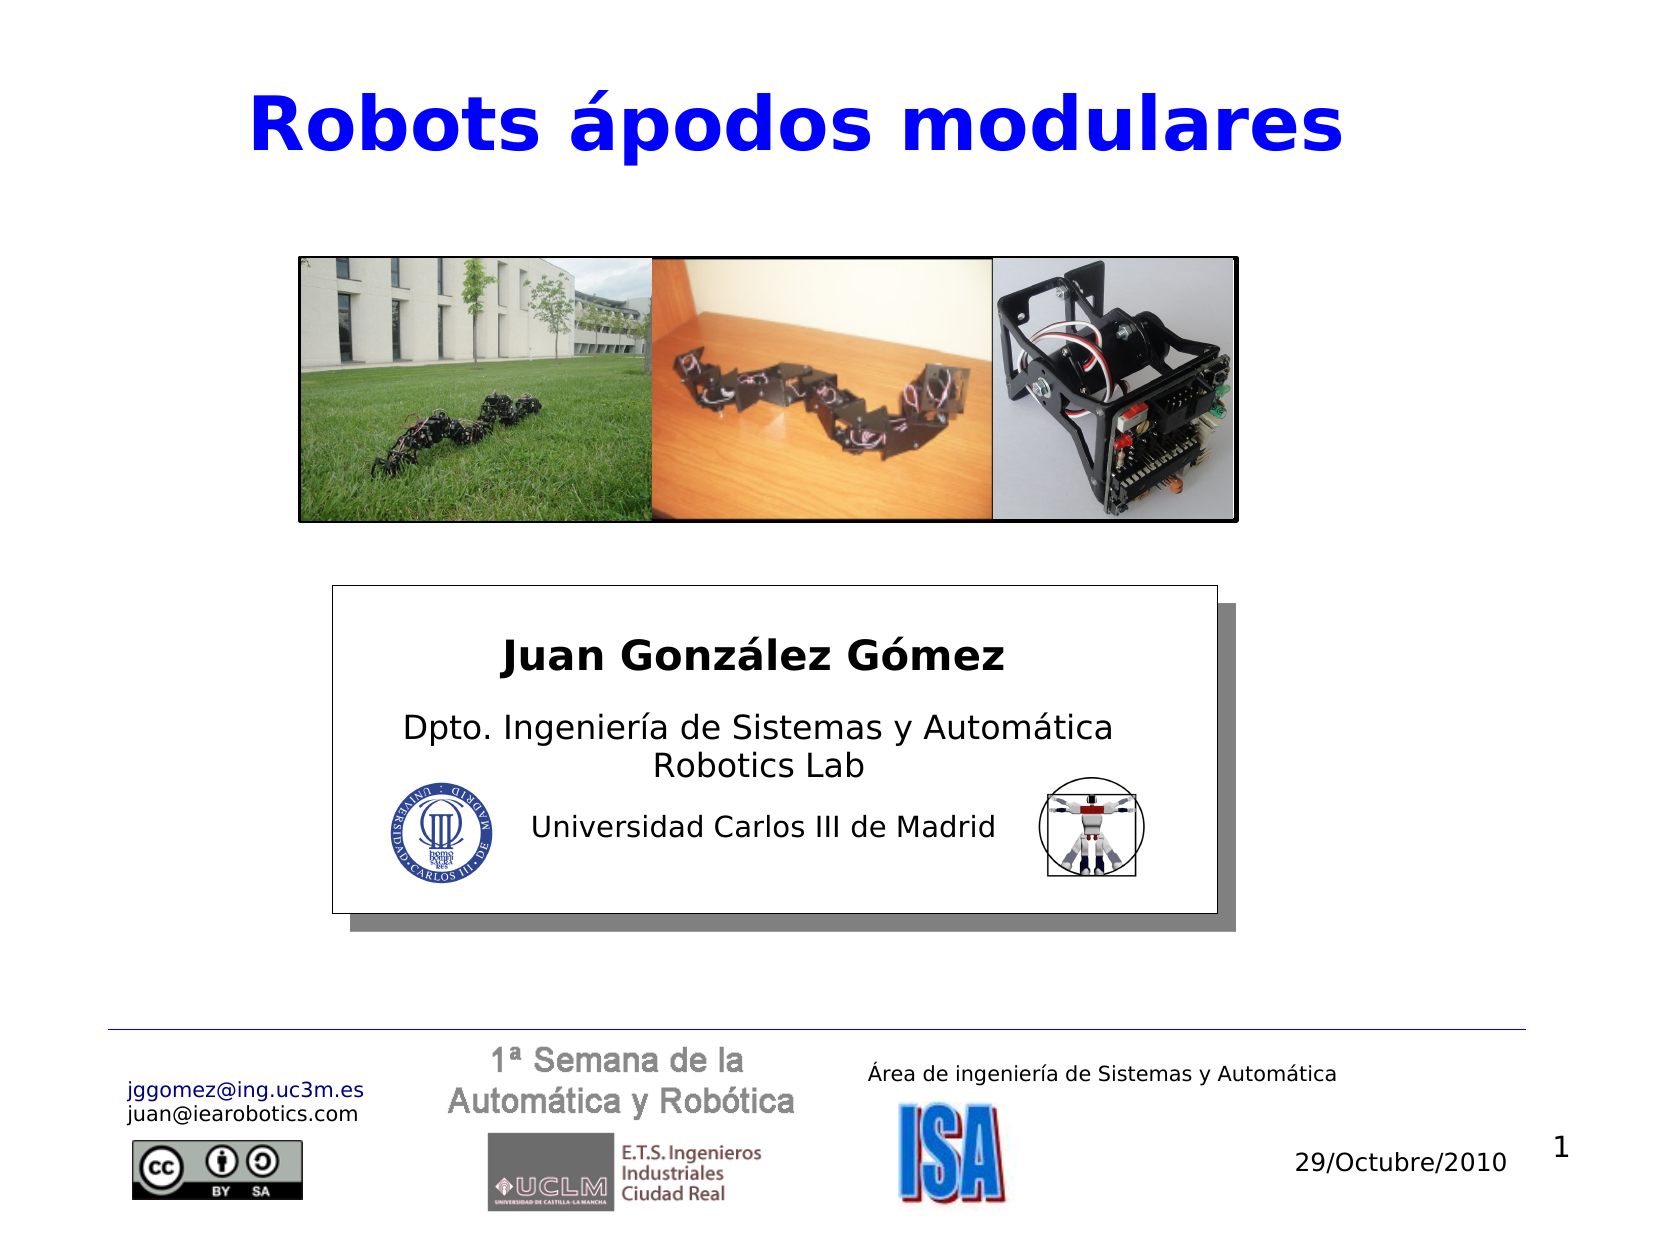

Robots ápodos modulares
Juan González Gómez
Dpto. Ingeniería de Sistemas y Automática
Robotics Lab
Universidad Carlos III de Madrid
Área de ingeniería de Sistemas y Automática
jggomez@ing.uc3m.es
juan@iearobotics.com
1
 29/Octubre/2010